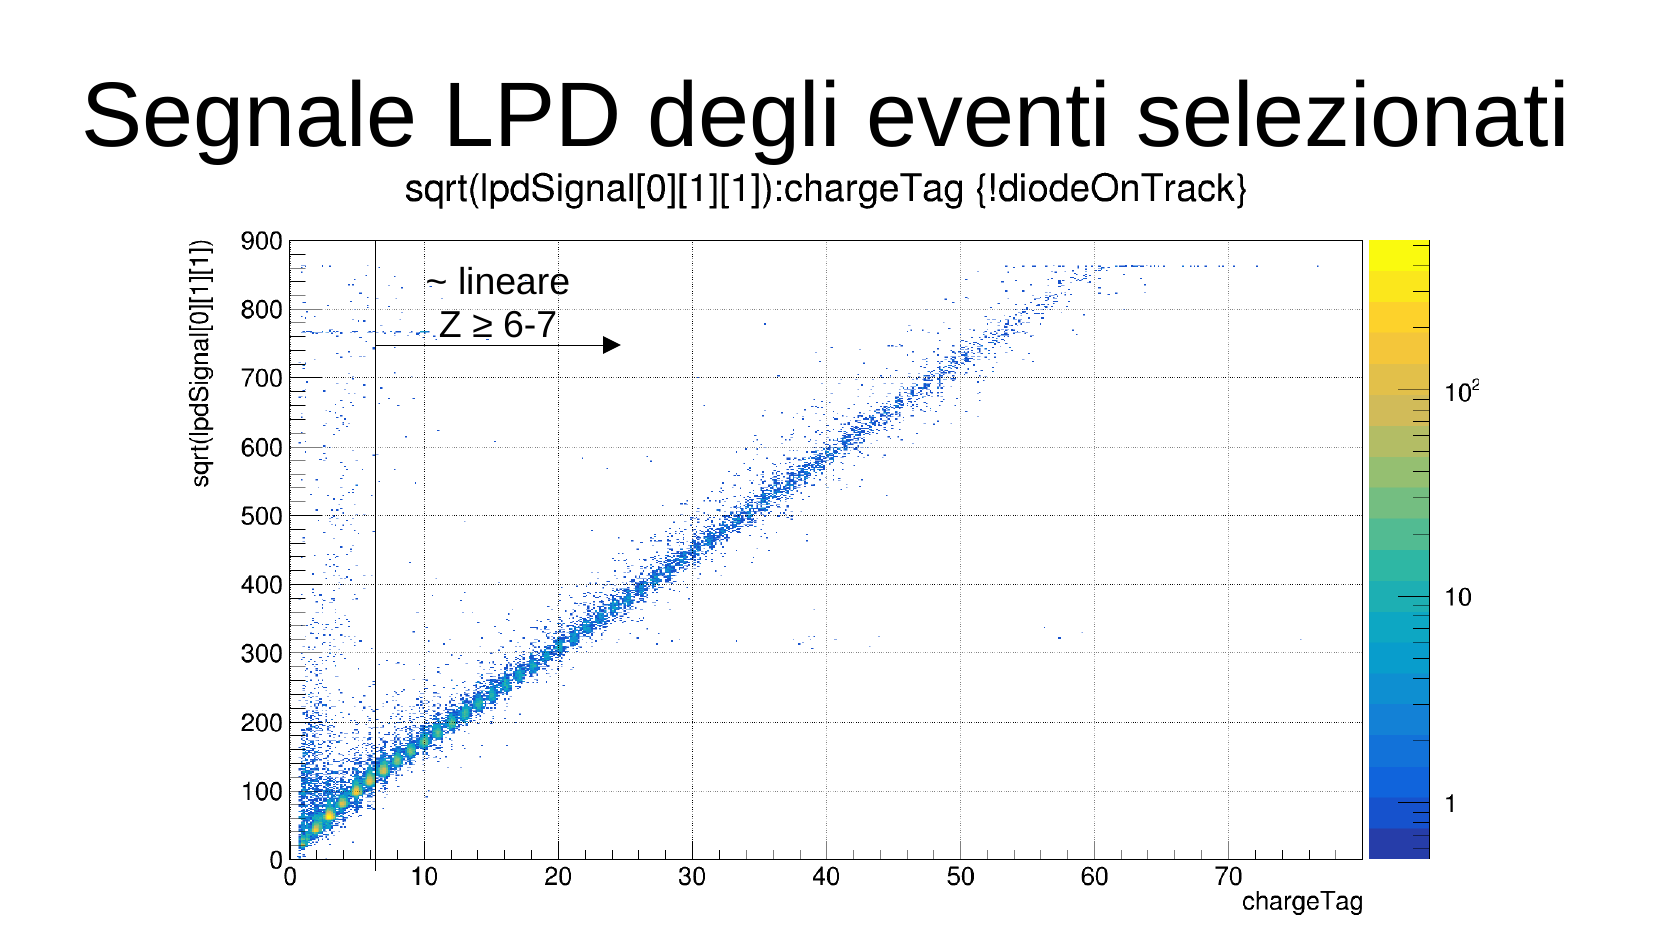

# Segnale LPD degli eventi selezionati
~ lineare
Z ≥ 6-7